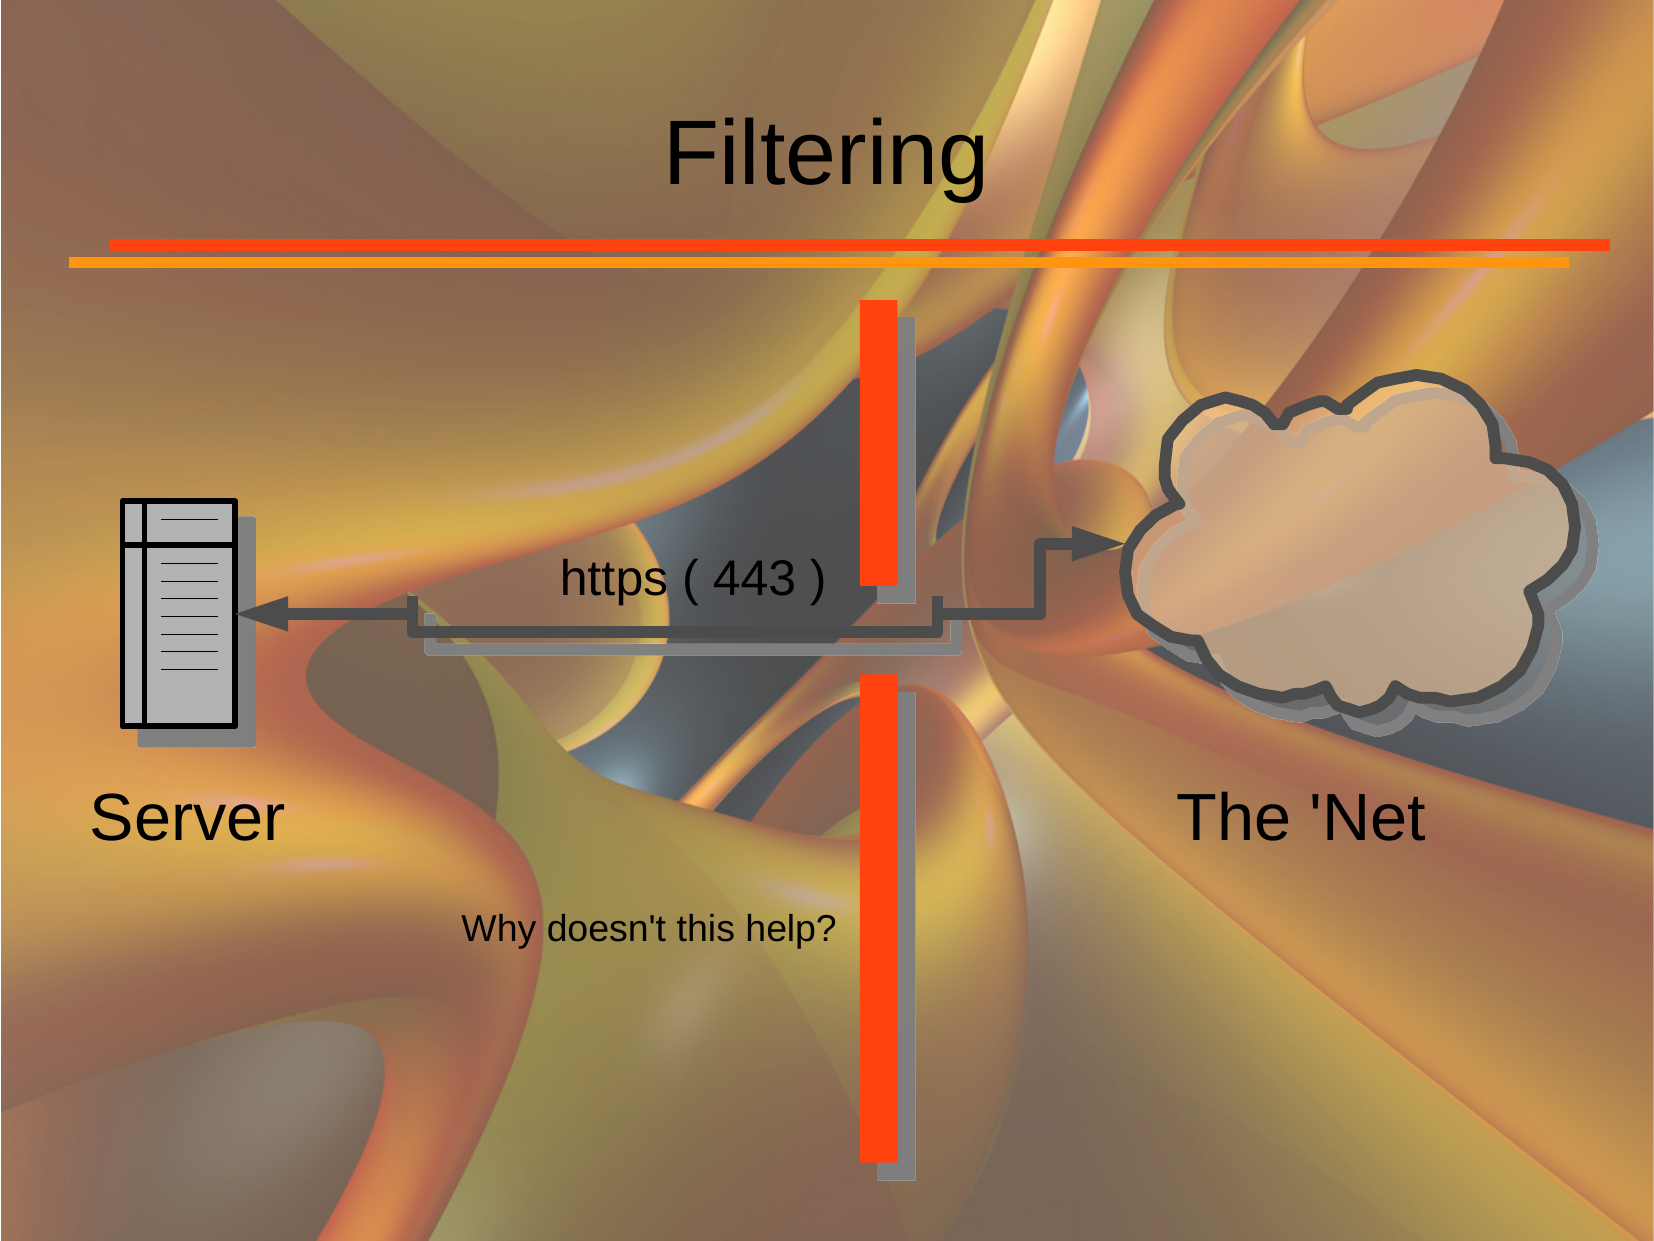

# Filtering
https ( 443 )
Server
The 'Net
Why doesn't this help?